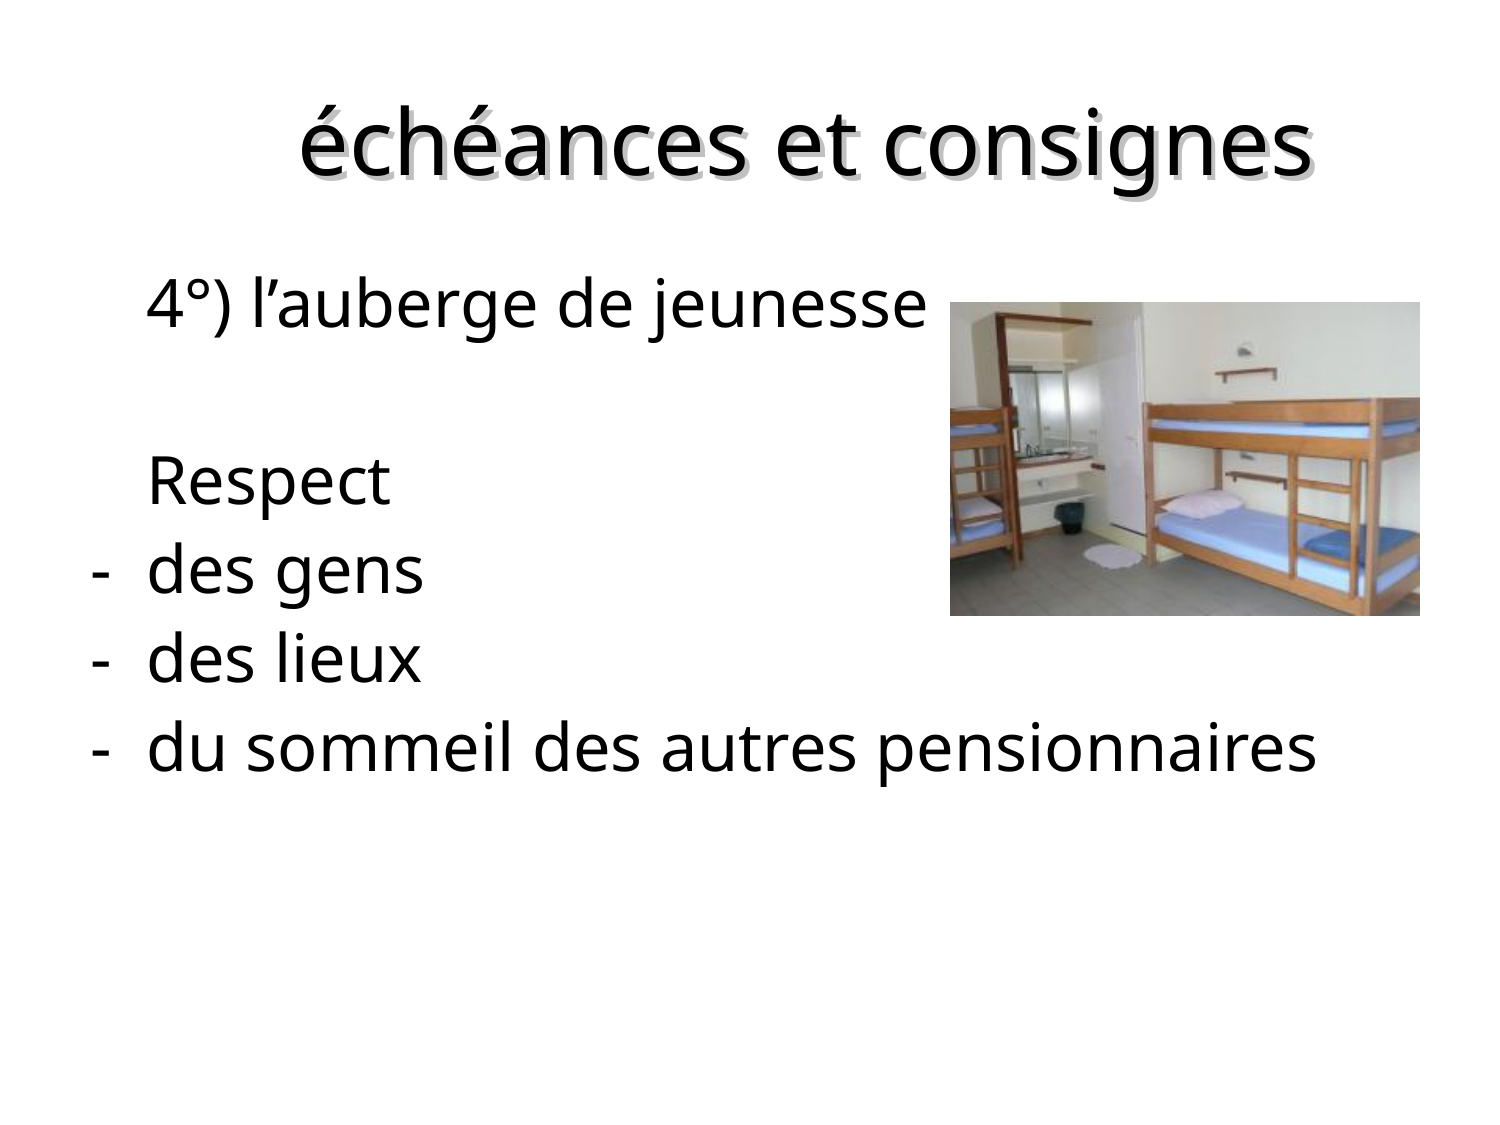

échéances et consignes
# 4°) l’auberge de jeunesse
Respect
des gens
des lieux
du sommeil des autres pensionnaires